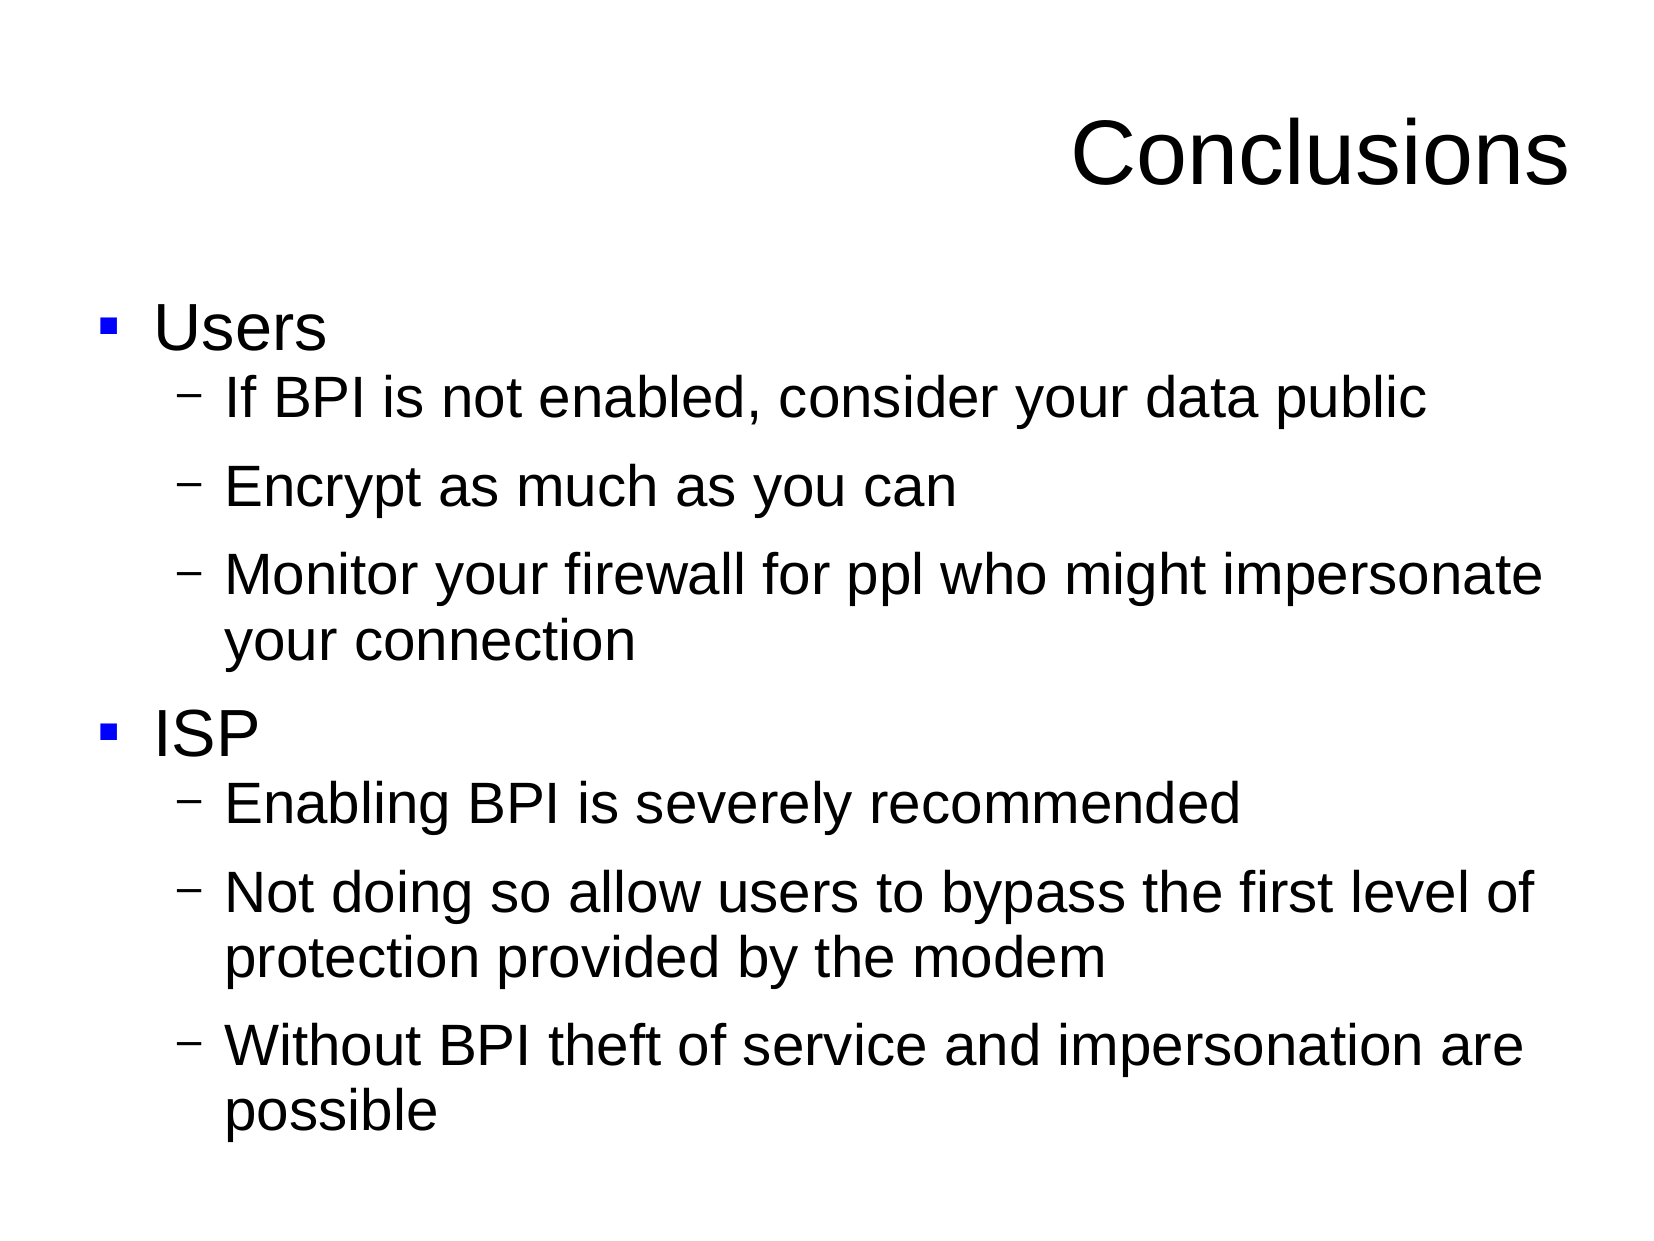

# Conclusions
Users
If BPI is not enabled, consider your data public
Encrypt as much as you can
Monitor your firewall for ppl who might impersonate your connection
ISP
Enabling BPI is severely recommended
Not doing so allow users to bypass the first level of protection provided by the modem
Without BPI theft of service and impersonation are possible